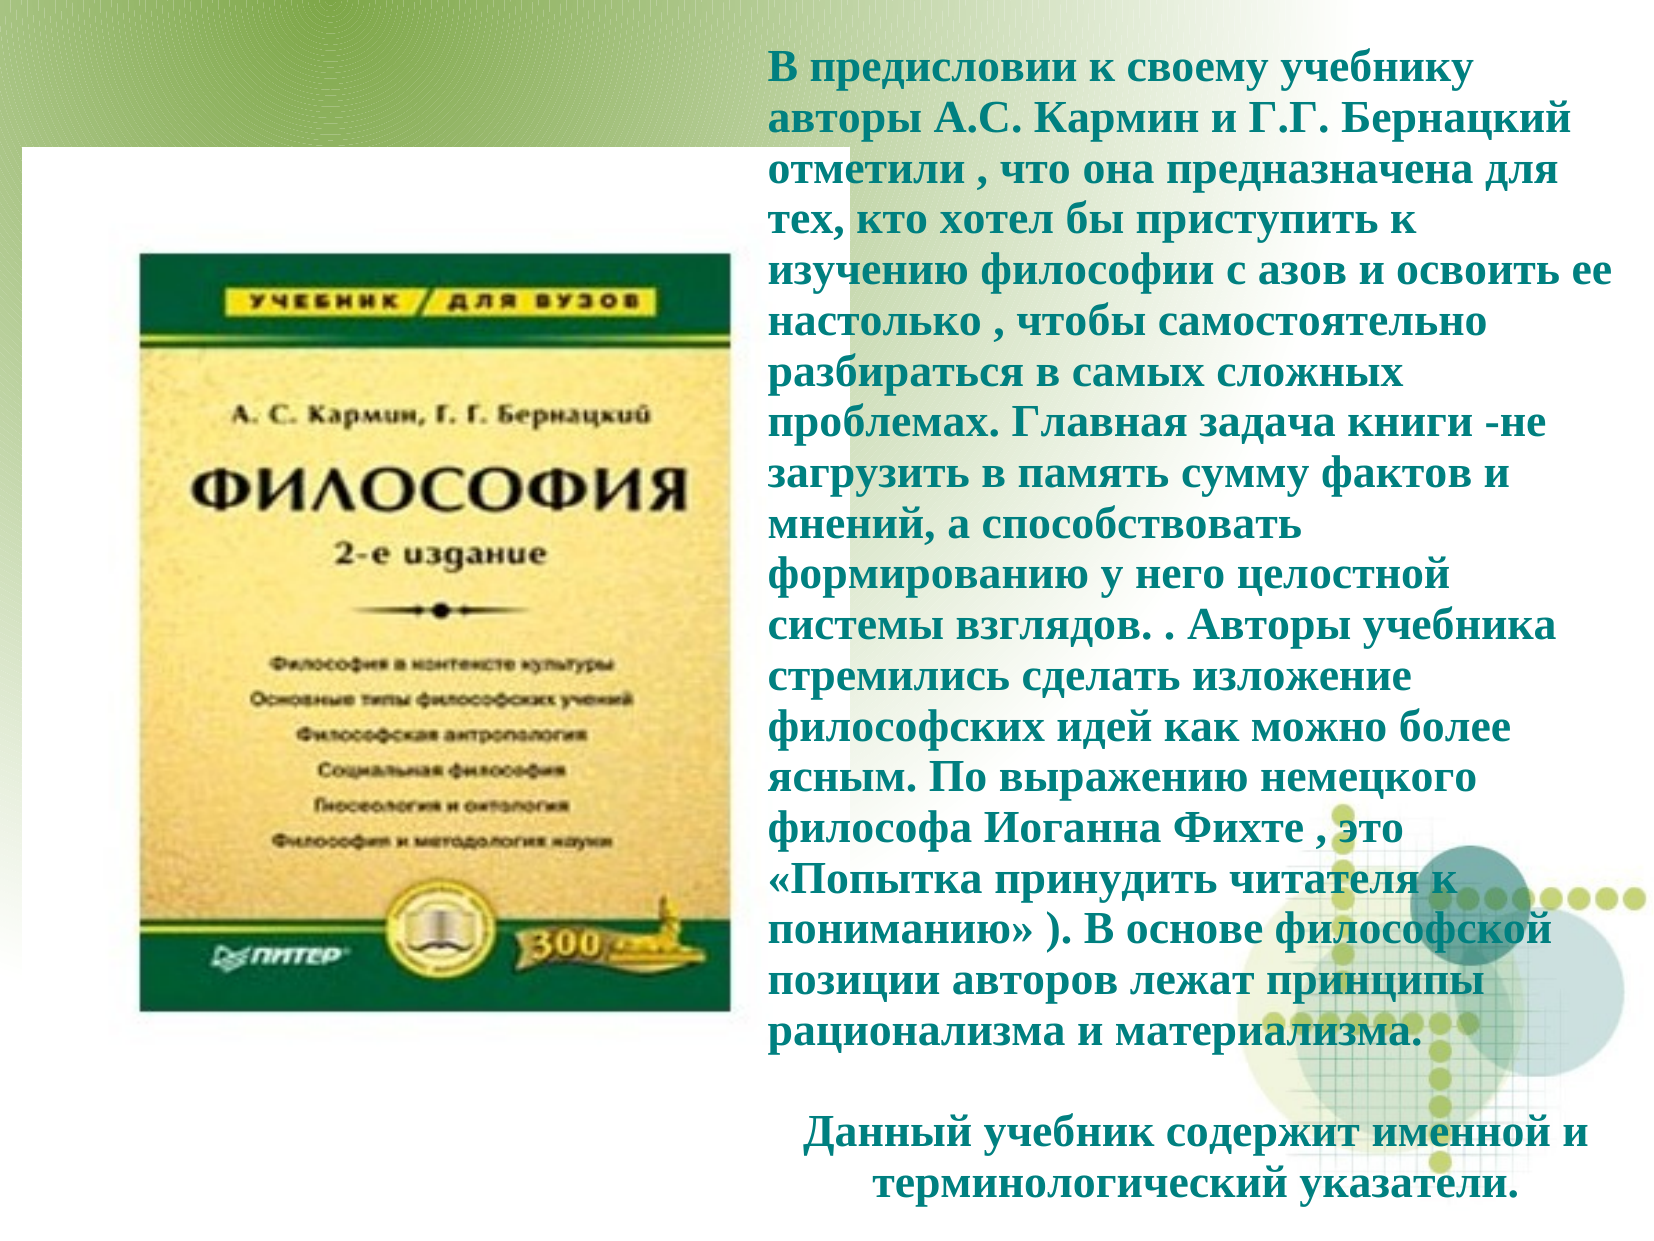

# В предисловии к своему учебнику авторы А.С. Кармин и Г.Г. Бернацкий отметили , что она предназначена для тех, кто хотел бы приступить к изучению философии с азов и освоить ее настолько , чтобы самостоятельно разбираться в самых сложных проблемах. Главная задача книги -не загрузить в память сумму фактов и мнений, а способствовать формированию у него целостной системы взглядов. . Авторы учебника стремились сделать изложение философских идей как можно более ясным. По выражению немецкого философа Иоганна Фихте , это «Попытка принудить читателя к пониманию» ). В основе философской позиции авторов лежат принципы рационализма и материализма.
Данный учебник содержит именной и терминологический указатели.